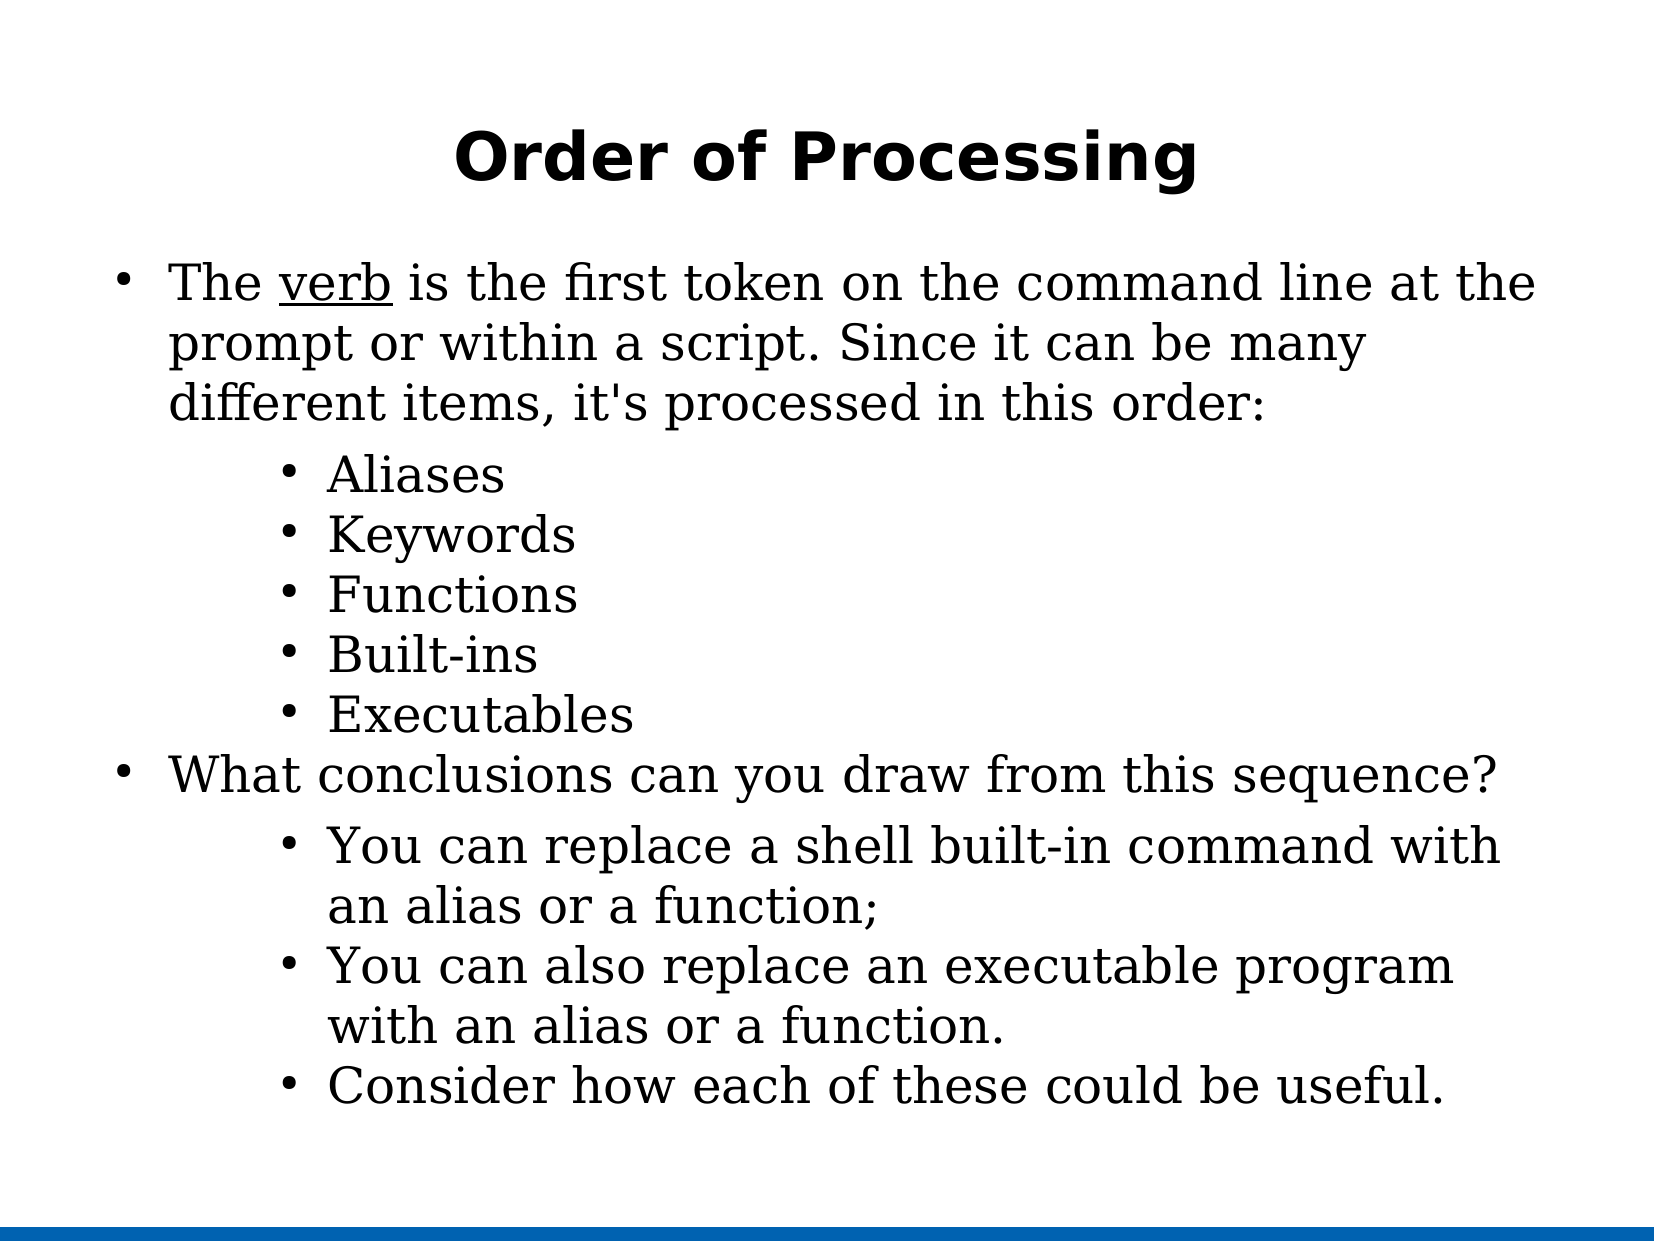

# Order of Processing
The verb is the first token on the command line at the prompt or within a script. Since it can be many different items, it's processed in this order:
Aliases
Keywords
Functions
Built-ins
Executables
What conclusions can you draw from this sequence?
You can replace a shell built-in command with an alias or a function;
You can also replace an executable program with an alias or a function.
Consider how each of these could be useful.